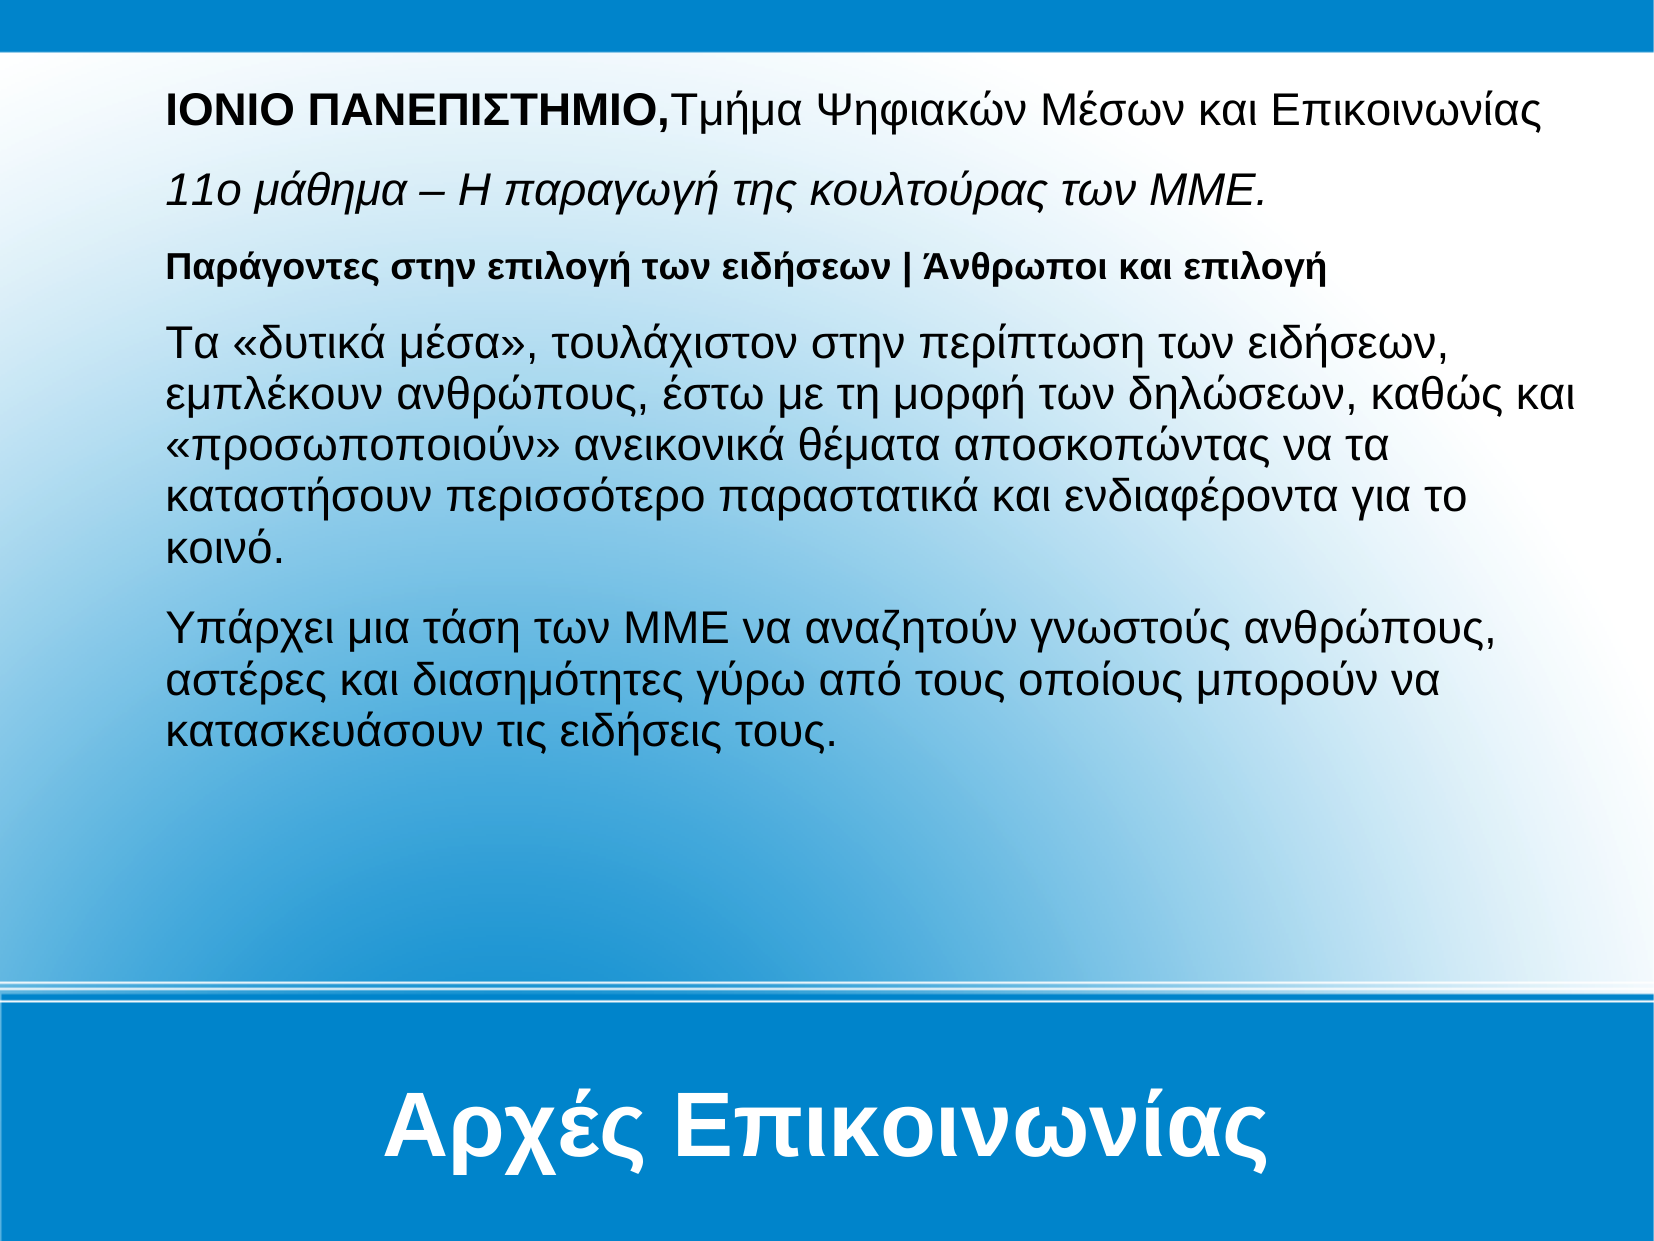

ΙΟΝΙΟ ΠΑΝΕΠΙΣΤΗΜΙΟ,Τμήμα Ψηφιακών Μέσων και Επικοινωνίας
11ο μάθημα – Η παραγωγή της κουλτούρας των ΜΜΕ.
Παράγοντες στην επιλογή των ειδήσεων | Άνθρωποι και επιλογή
Τα «δυτικά μέσα», τουλάχιστον στην περίπτωση των ειδήσεων, εμπλέκουν ανθρώπους, έστω με τη μορφή των δηλώσεων, καθώς και «προσωποποιούν» ανεικονικά θέματα αποσκοπώντας να τα καταστήσουν περισσότερο παραστατικά και ενδιαφέροντα για το κοινό.
Υπάρχει μια τάση των ΜΜΕ να αναζητούν γνωστούς ανθρώπους, αστέρες και διασημότητες γύρω από τους οποίους μπορούν να κατασκευάσουν τις ειδήσεις τους.
# Αρχές Επικοινωνίας